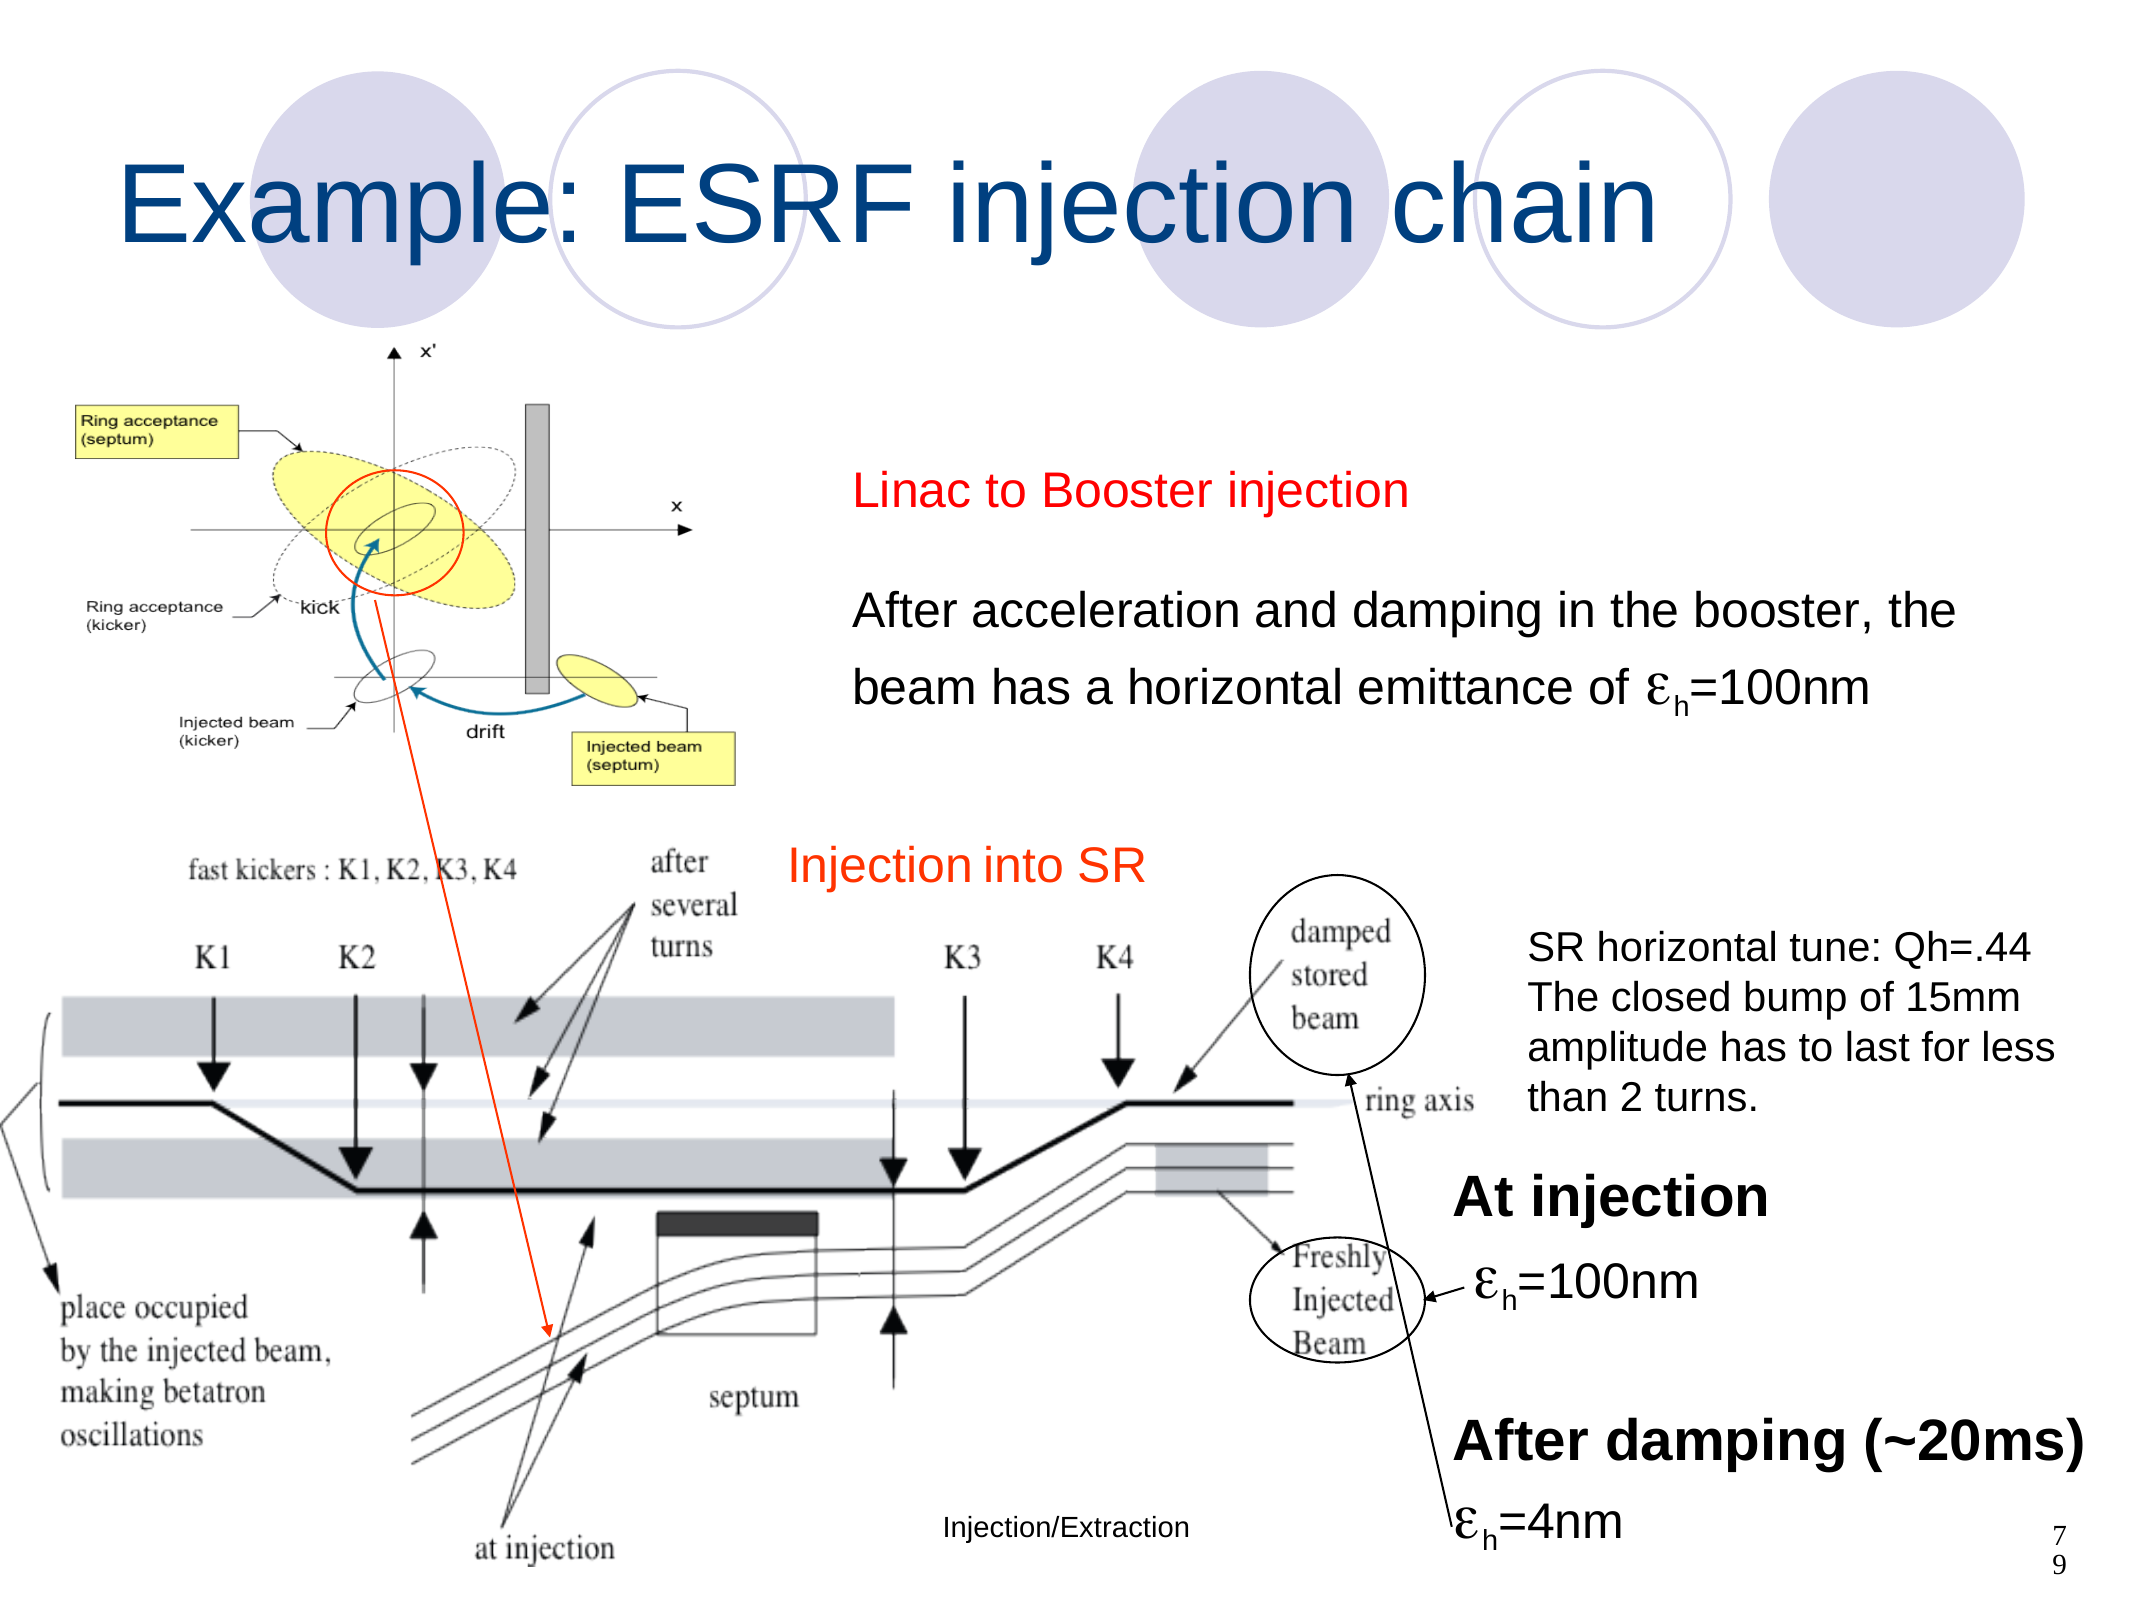

# Example: ESRF injection chain
Linac to Booster injection
After acceleration and damping in the booster, the beam has a horizontal emittance of h=100nm
Injection into SR
SR horizontal tune: Qh=.44
The closed bump of 15mm amplitude has to last for less than 2 turns.
At injection
 h=100nm
After damping (~20ms)
h=4nm
79